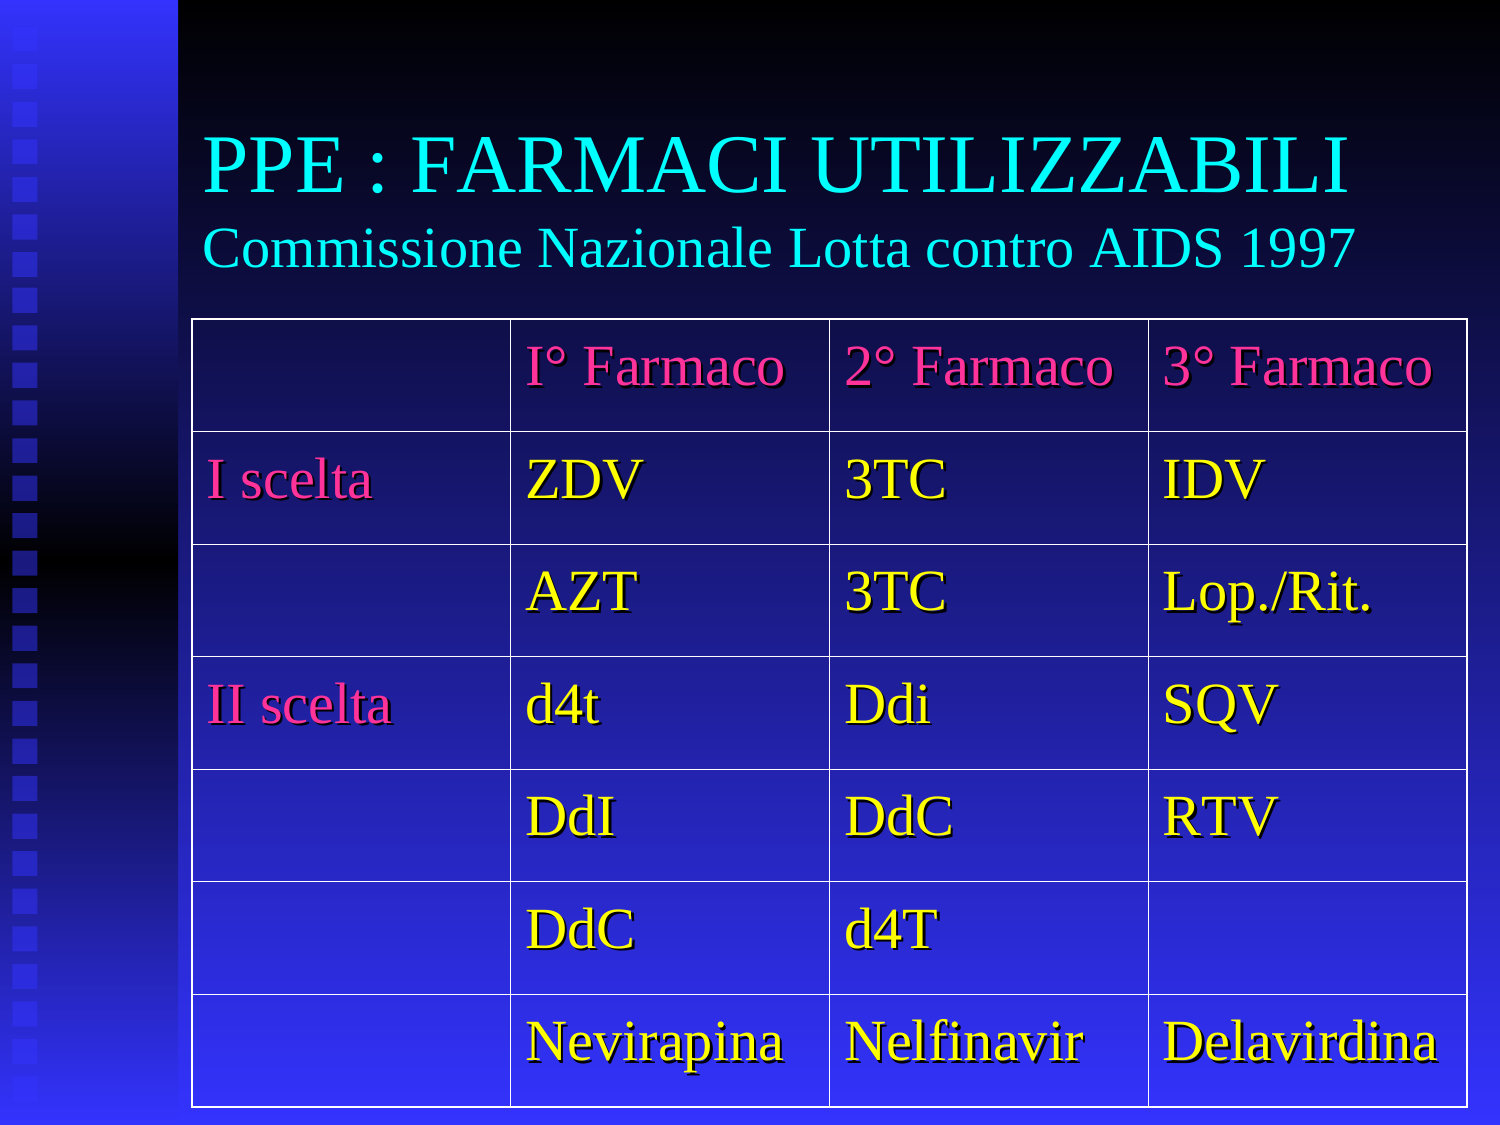

PPE : FARMACI UTILIZZABILI
Commissione Nazionale Lotta contro AIDS 1997
| | I° Farmaco | 2° Farmaco | 3° Farmaco |
| --- | --- | --- | --- |
| I scelta | ZDV | 3TC | IDV |
| | AZT | 3TC | Lop./Rit. |
| II scelta | d4t | Ddi | SQV |
| | DdI | DdC | RTV |
| | DdC | d4T | |
| | Nevirapina | Nelfinavir | Delavirdina |